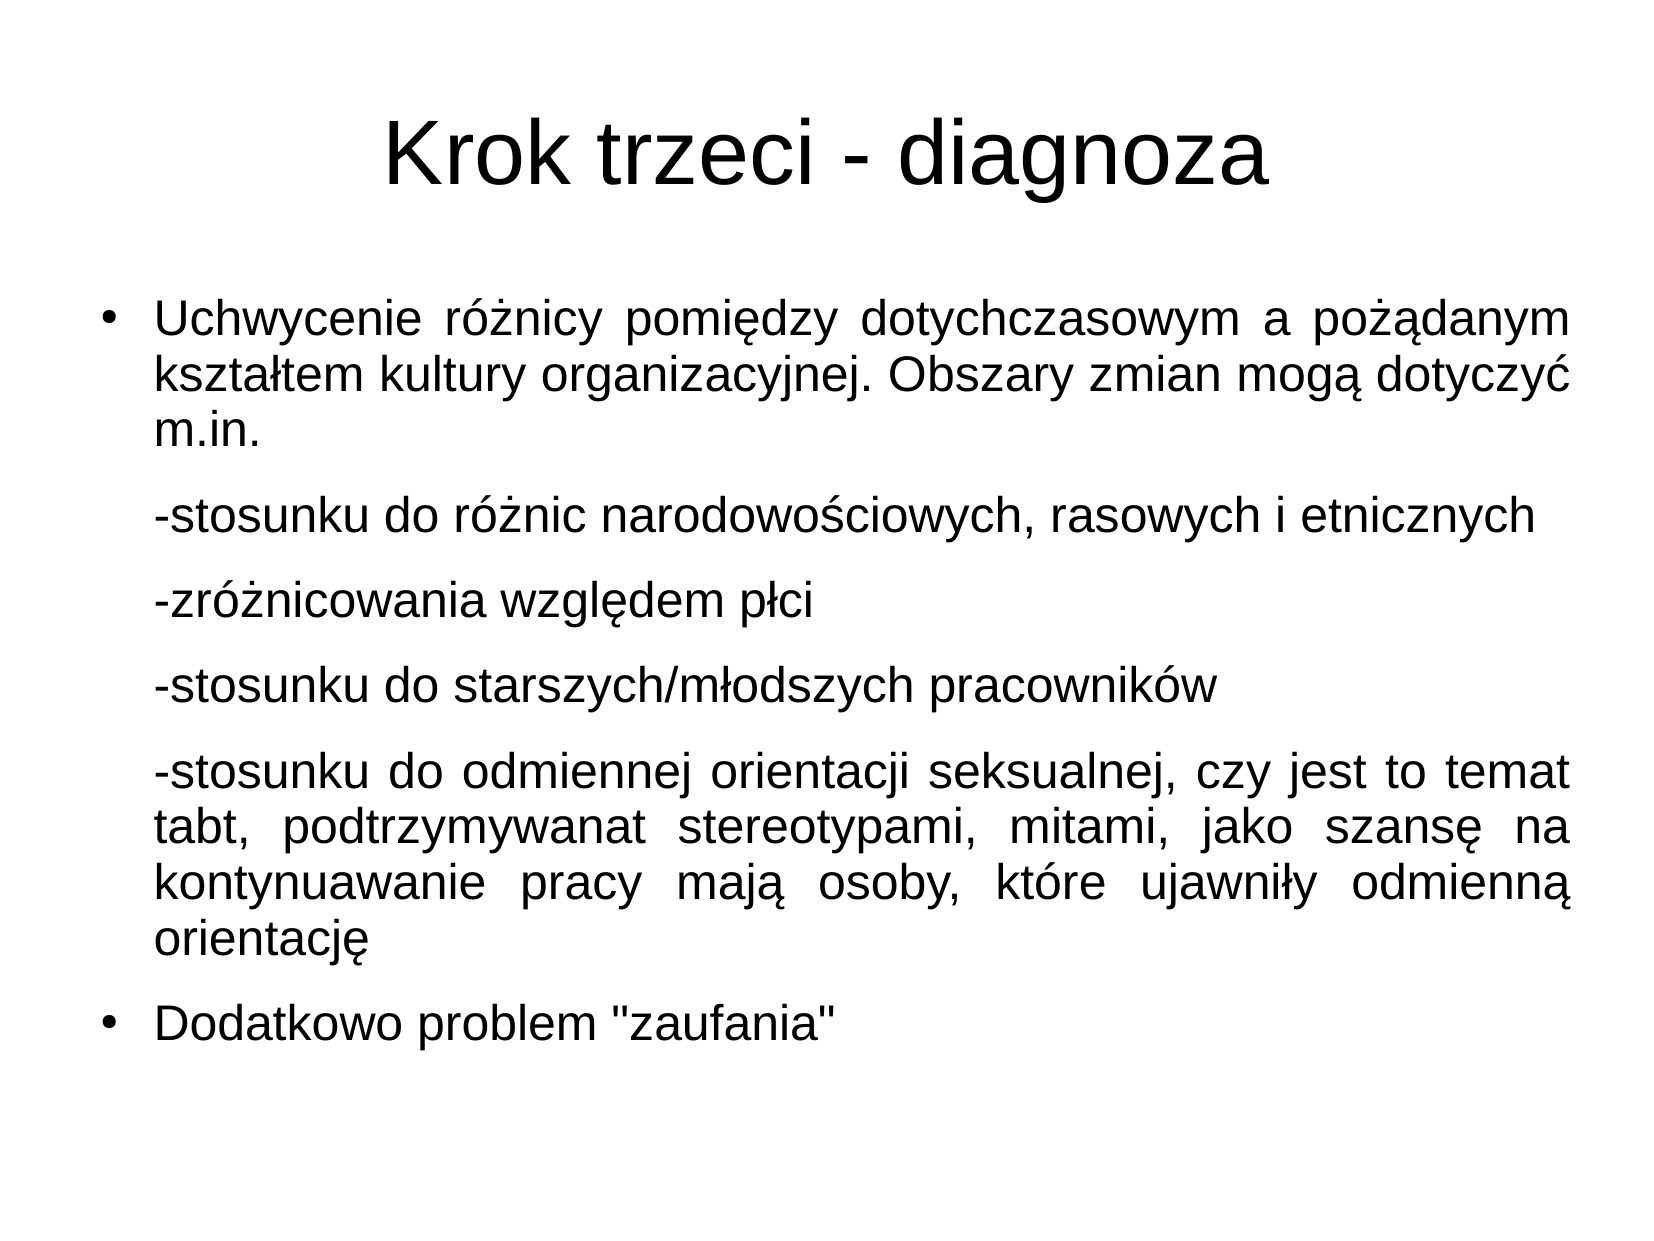

# Krok trzeci - diagnoza
Uchwycenie różnicy pomiędzy dotychczasowym a pożądanym kształtem kultury organizacyjnej. Obszary zmian mogą dotyczyć m.in.
-stosunku do różnic narodowościowych, rasowych i etnicznych
-zróżnicowania względem płci
-stosunku do starszych/młodszych pracowników
-stosunku do odmiennej orientacji seksualnej, czy jest to temat tabt, podtrzymywanat stereotypami, mitami, jako szansę na kontynuawanie pracy mają osoby, które ujawniły odmienną orientację
Dodatkowo problem "zaufania"